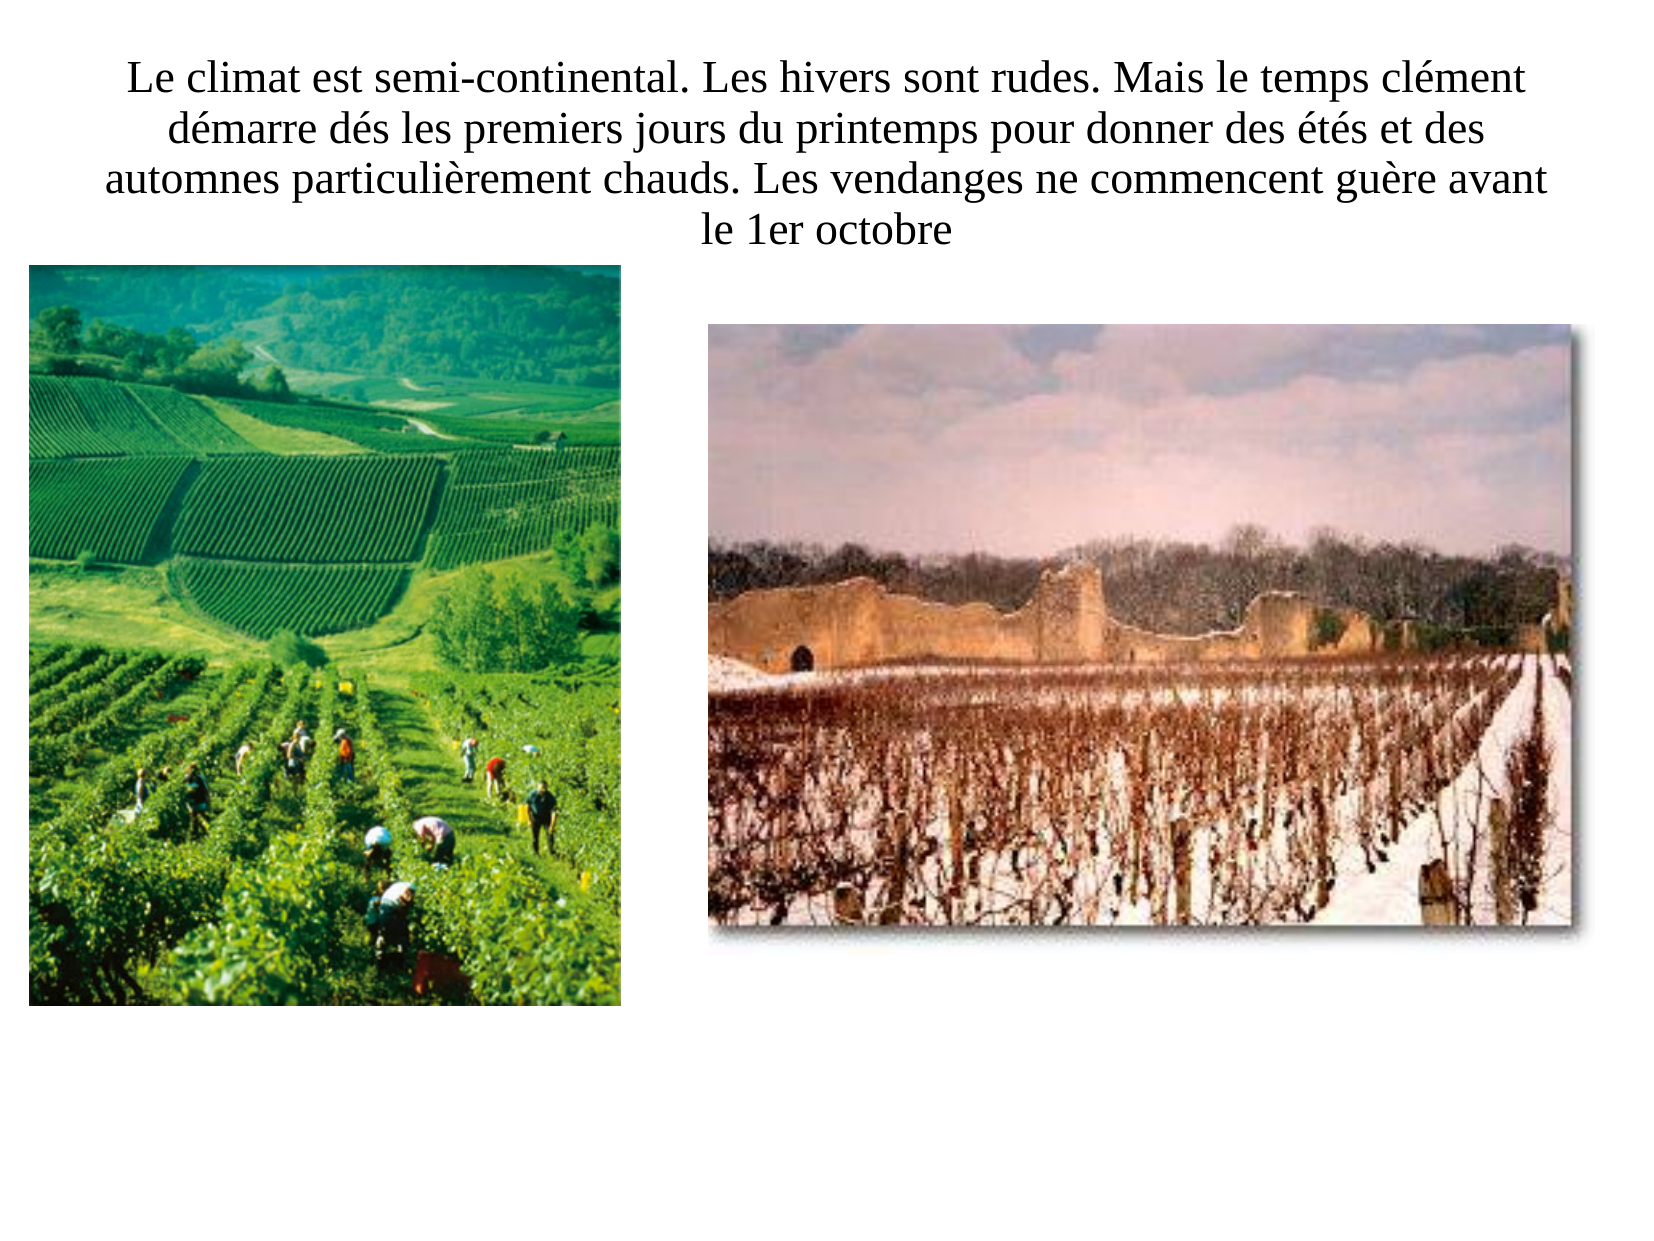

# Le climat est semi-continental. Les hivers sont rudes. Mais le temps clément démarre dés les premiers jours du printemps pour donner des étés et des automnes particulièrement chauds. Les vendanges ne commencent guère avant le 1er octobre